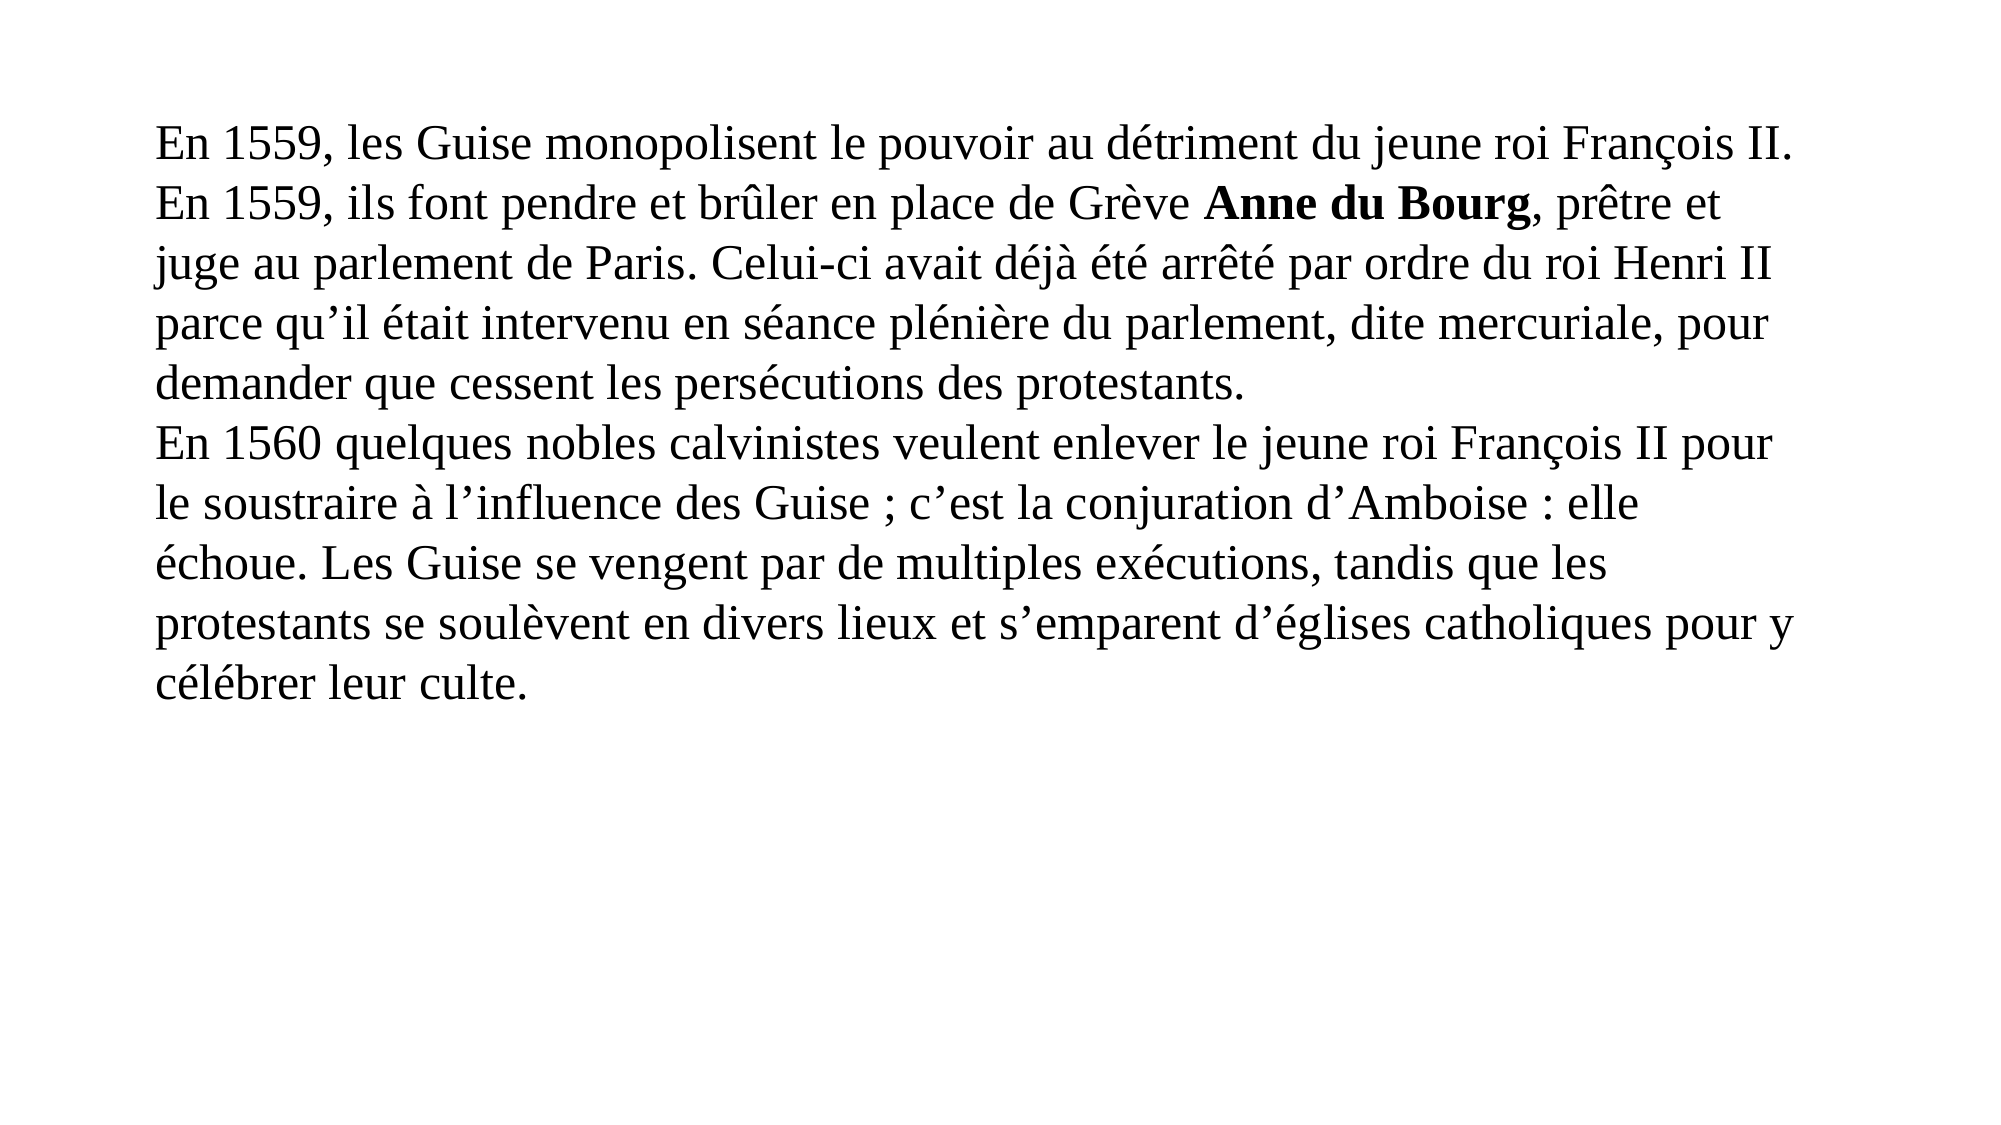

En 1559, les Guise monopolisent le pouvoir au détriment du jeune roi François II. En 1559, ils font pendre et brûler en place de Grève Anne du Bourg, prêtre et juge au parlement de Paris. Celui-ci avait déjà été arrêté par ordre du roi Henri II parce qu’il était intervenu en séance plénière du parlement, dite mercuriale, pour demander que cessent les persécutions des protestants.
En 1560 quelques nobles calvinistes veulent enlever le jeune roi François II pour le soustraire à l’influence des Guise ; c’est la conjuration d’Amboise : elle échoue. Les Guise se vengent par de multiples exécutions, tandis que les protestants se soulèvent en divers lieux et s’emparent d’églises catholiques pour y célébrer leur culte.